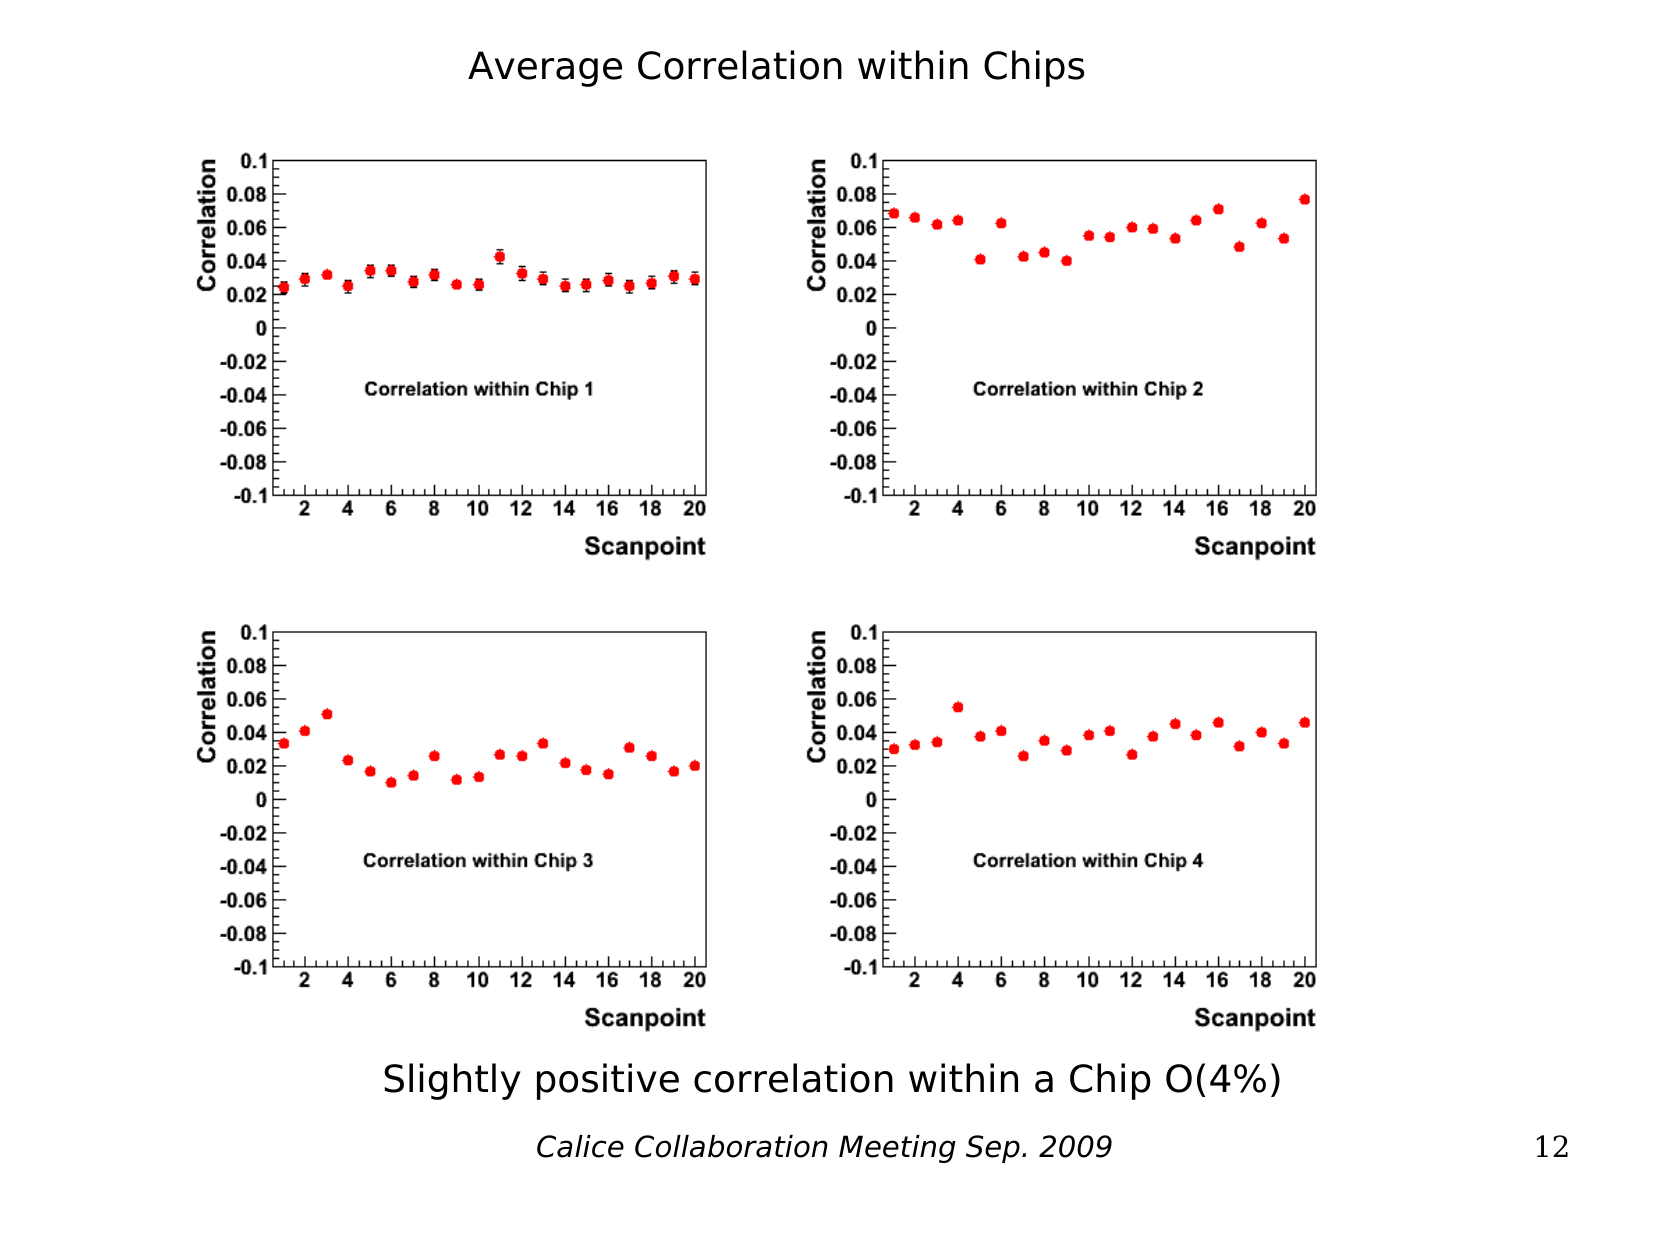

Average Correlation within Chips
Slightly positive correlation within a Chip O(4%)
12